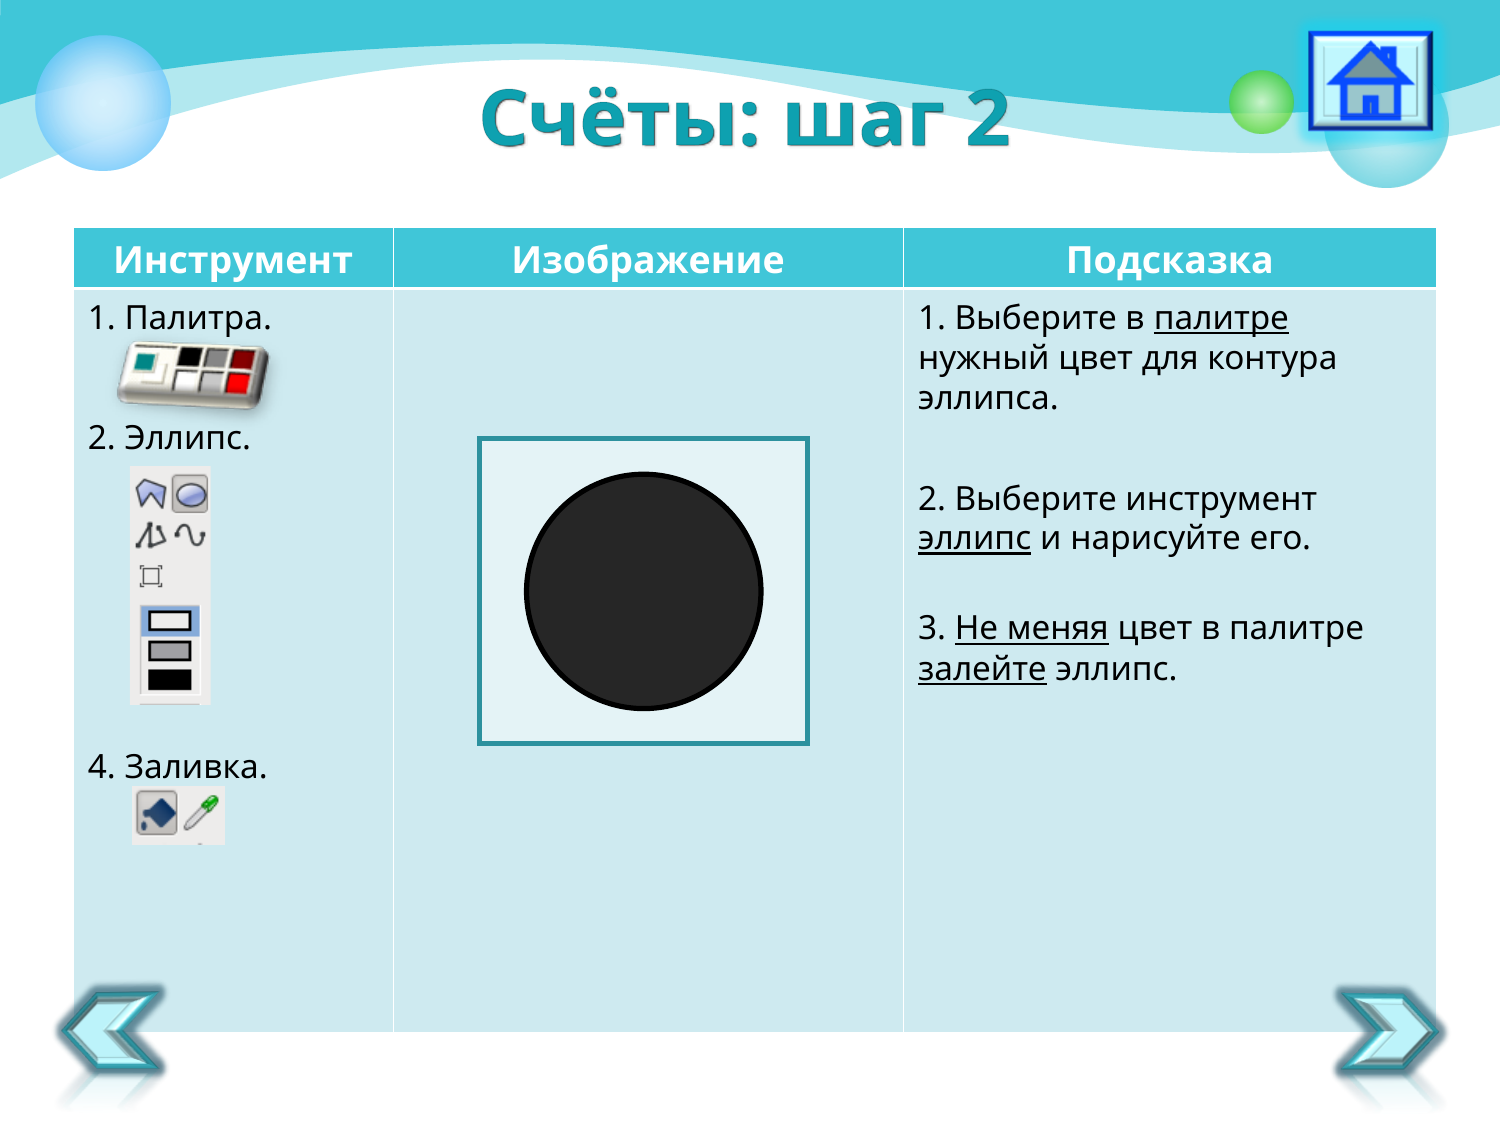

| | | |
| --- | --- | --- |
| | | |
Счёты: шаг 2
| Инструмент | Изображение | Подсказка |
| --- | --- | --- |
| 1. Палитра. 2. Эллипс. 4. Заливка. | | 1. Выберите в палитре нужный цвет для контура эллипса. 2. Выберите инструмент эллипс и нарисуйте его. 3. Не меняя цвет в палитре залейте эллипс. |